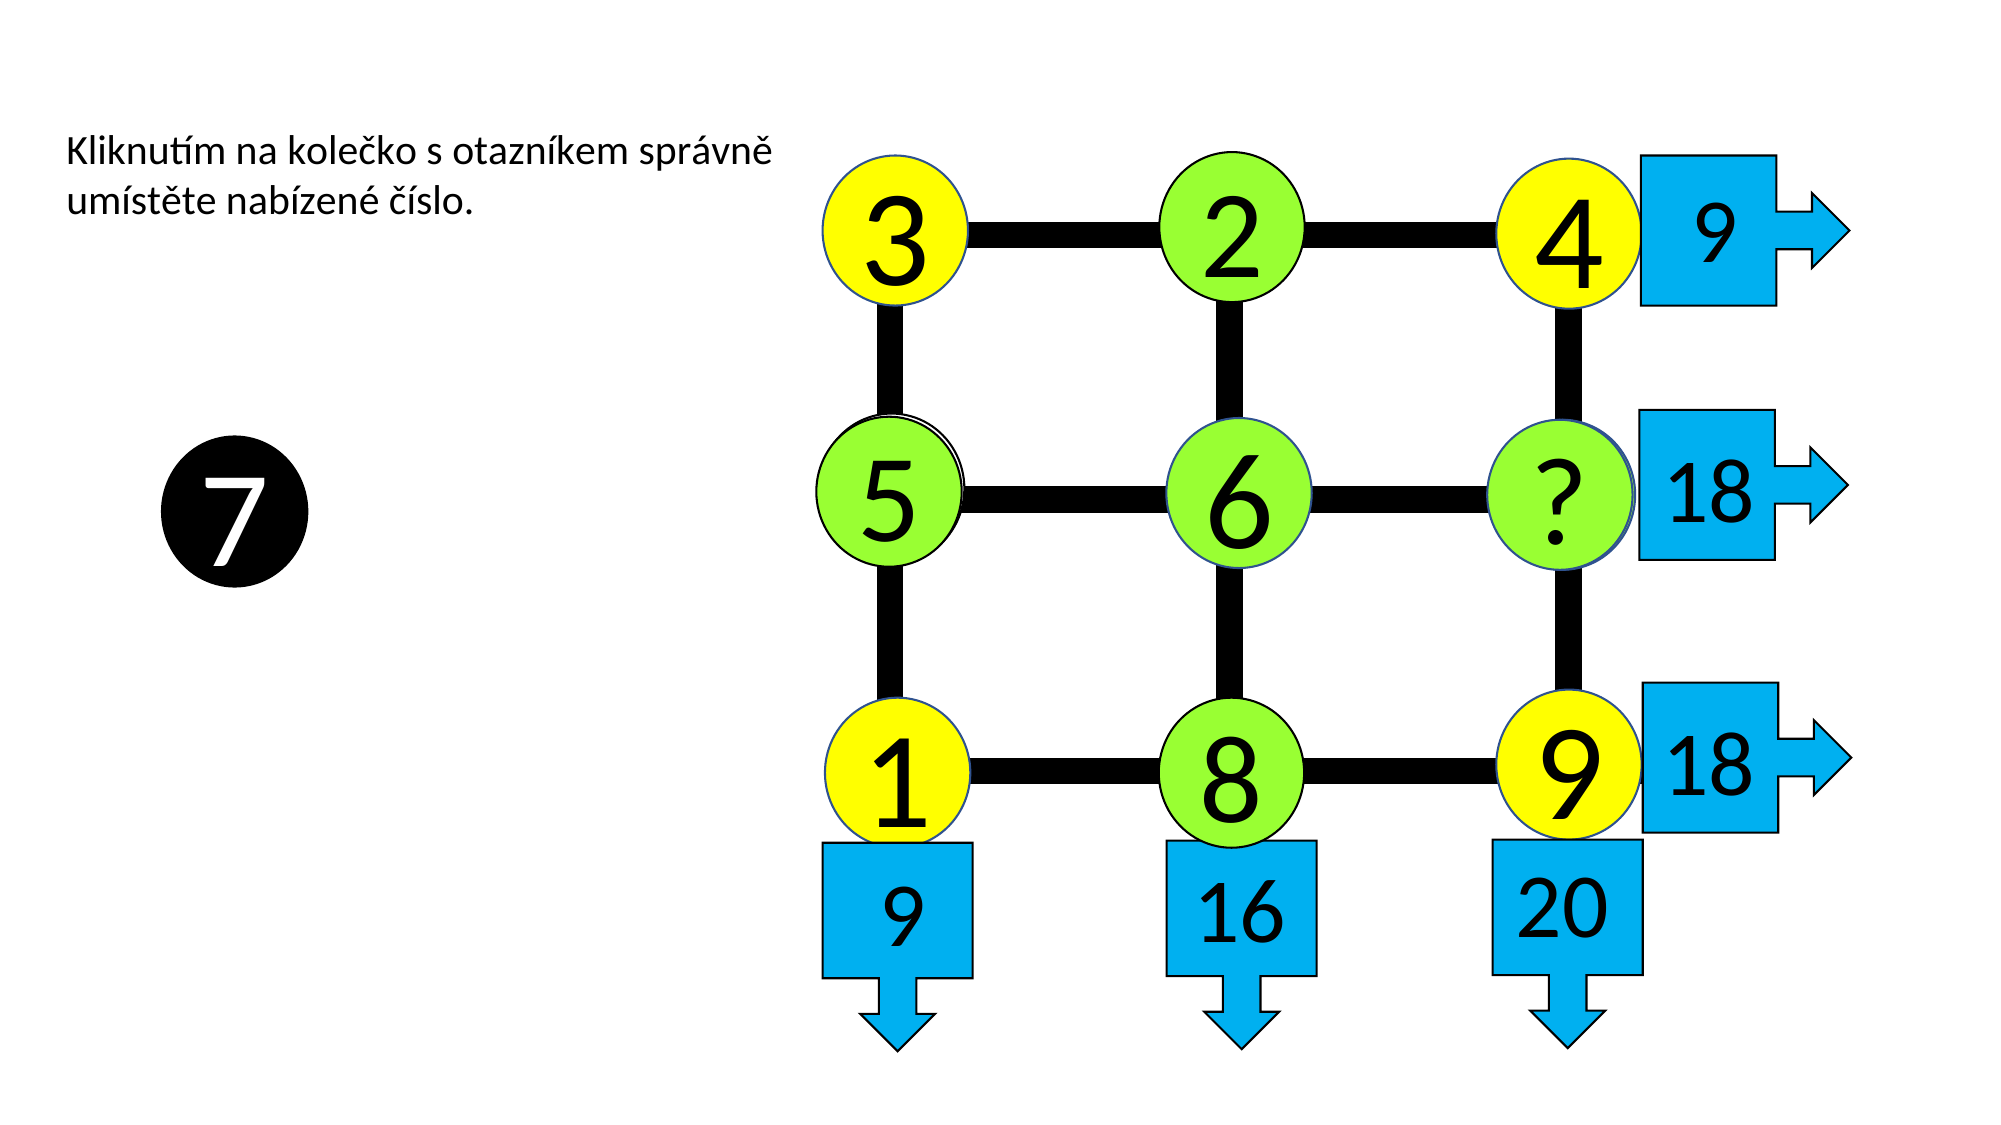

Kliknutím na kolečko s otazníkem správně
umístěte nabízené číslo.
2
3
4
9
5
6
?
7
18
7
9
18
1
8
20
16
9